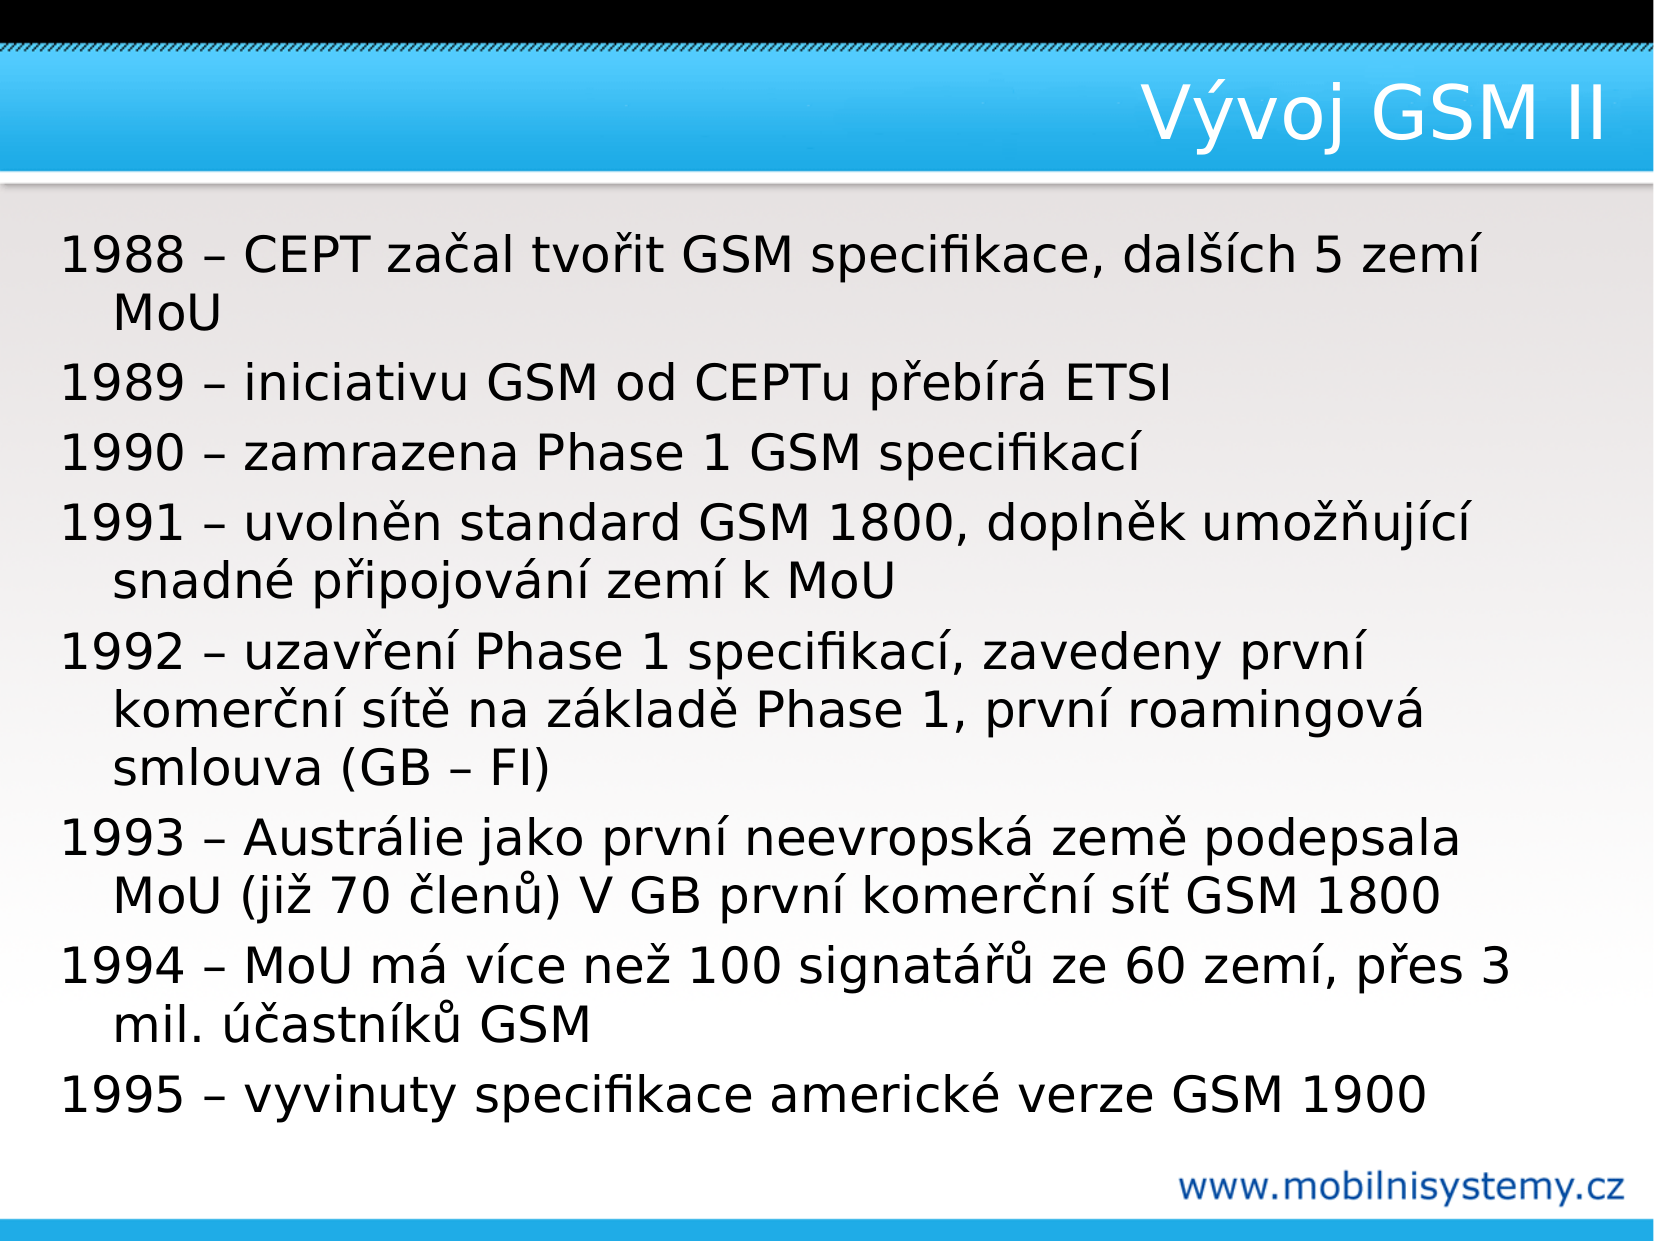

# Vývoj GSM II
1988 – CEPT začal tvořit GSM specifikace, dalších 5 zemí MoU
1989 – iniciativu GSM od CEPTu přebírá ETSI
1990 – zamrazena Phase 1 GSM specifikací
1991 – uvolněn standard GSM 1800, doplněk umožňující snadné připojování zemí k MoU
1992 – uzavření Phase 1 specifikací, zavedeny první komerční sítě na základě Phase 1, první roamingová smlouva (GB – FI)
1993 – Austrálie jako první neevropská země podepsala MoU (již 70 členů) V GB první komerční síť GSM 1800
1994 – MoU má více než 100 signatářů ze 60 zemí, přes 3 mil. účastníků GSM
1995 – vyvinuty specifikace americké verze GSM 1900